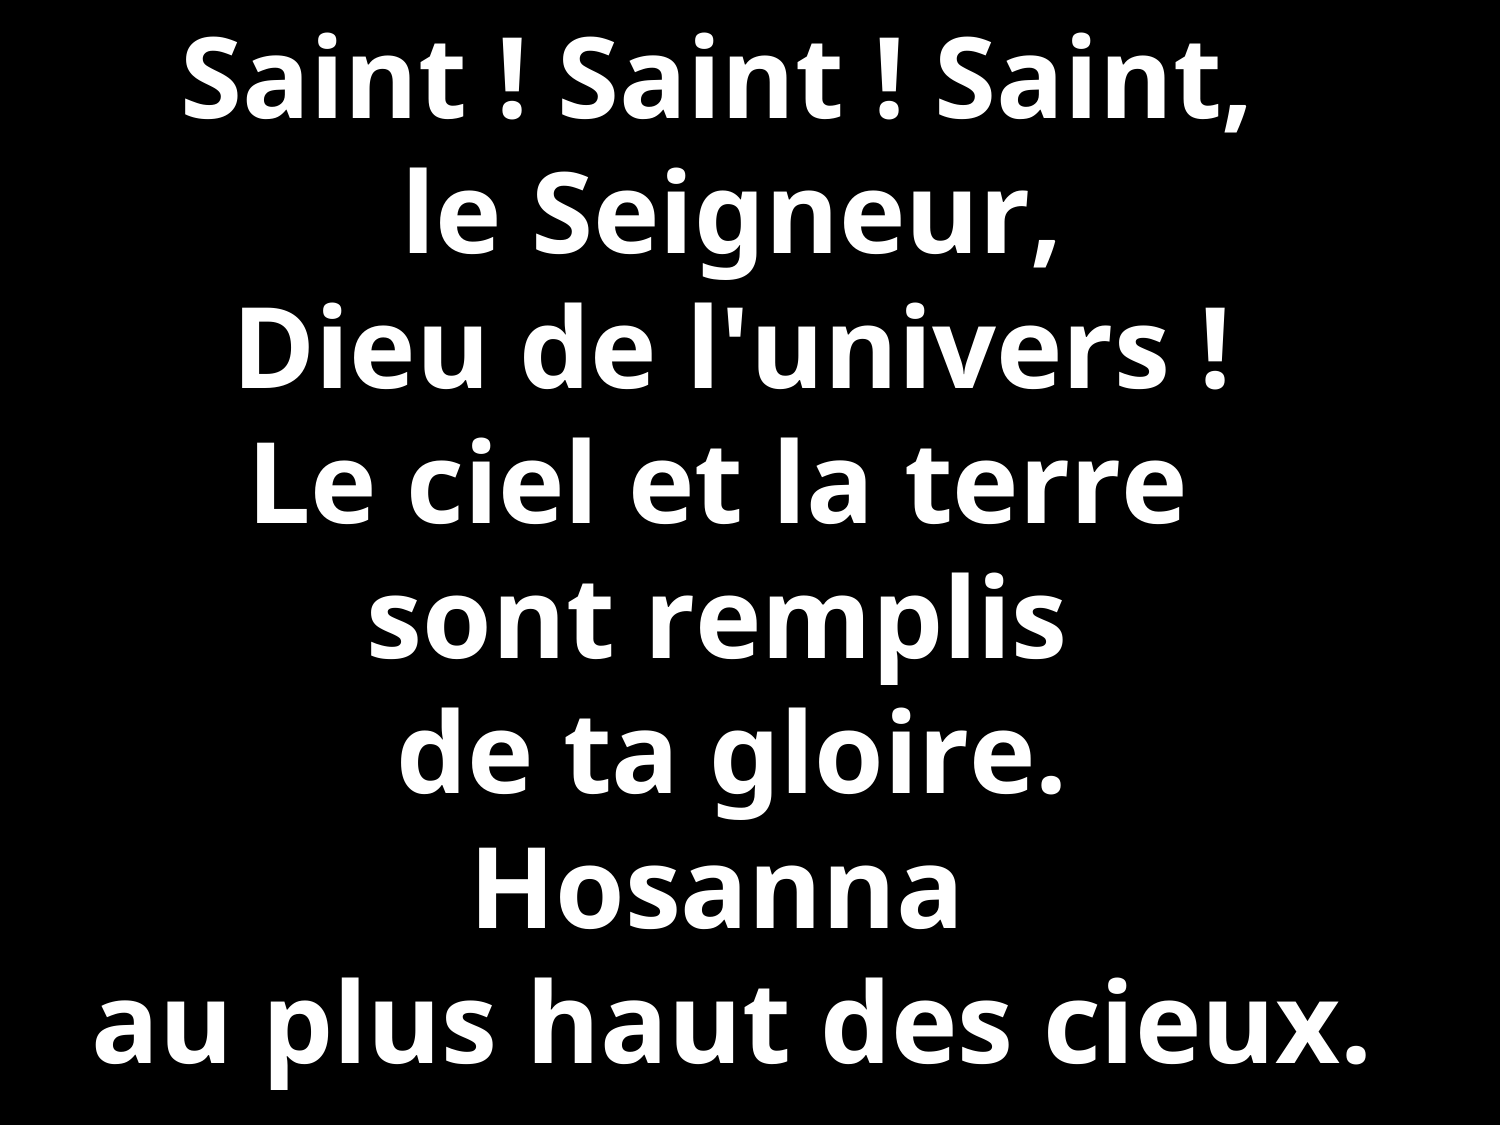

Saint ! Saint ! Saint,
le Seigneur,
Dieu de l'univers !
Le ciel et la terre
sont remplis
de ta gloire.
Hosanna
au plus haut des cieux.